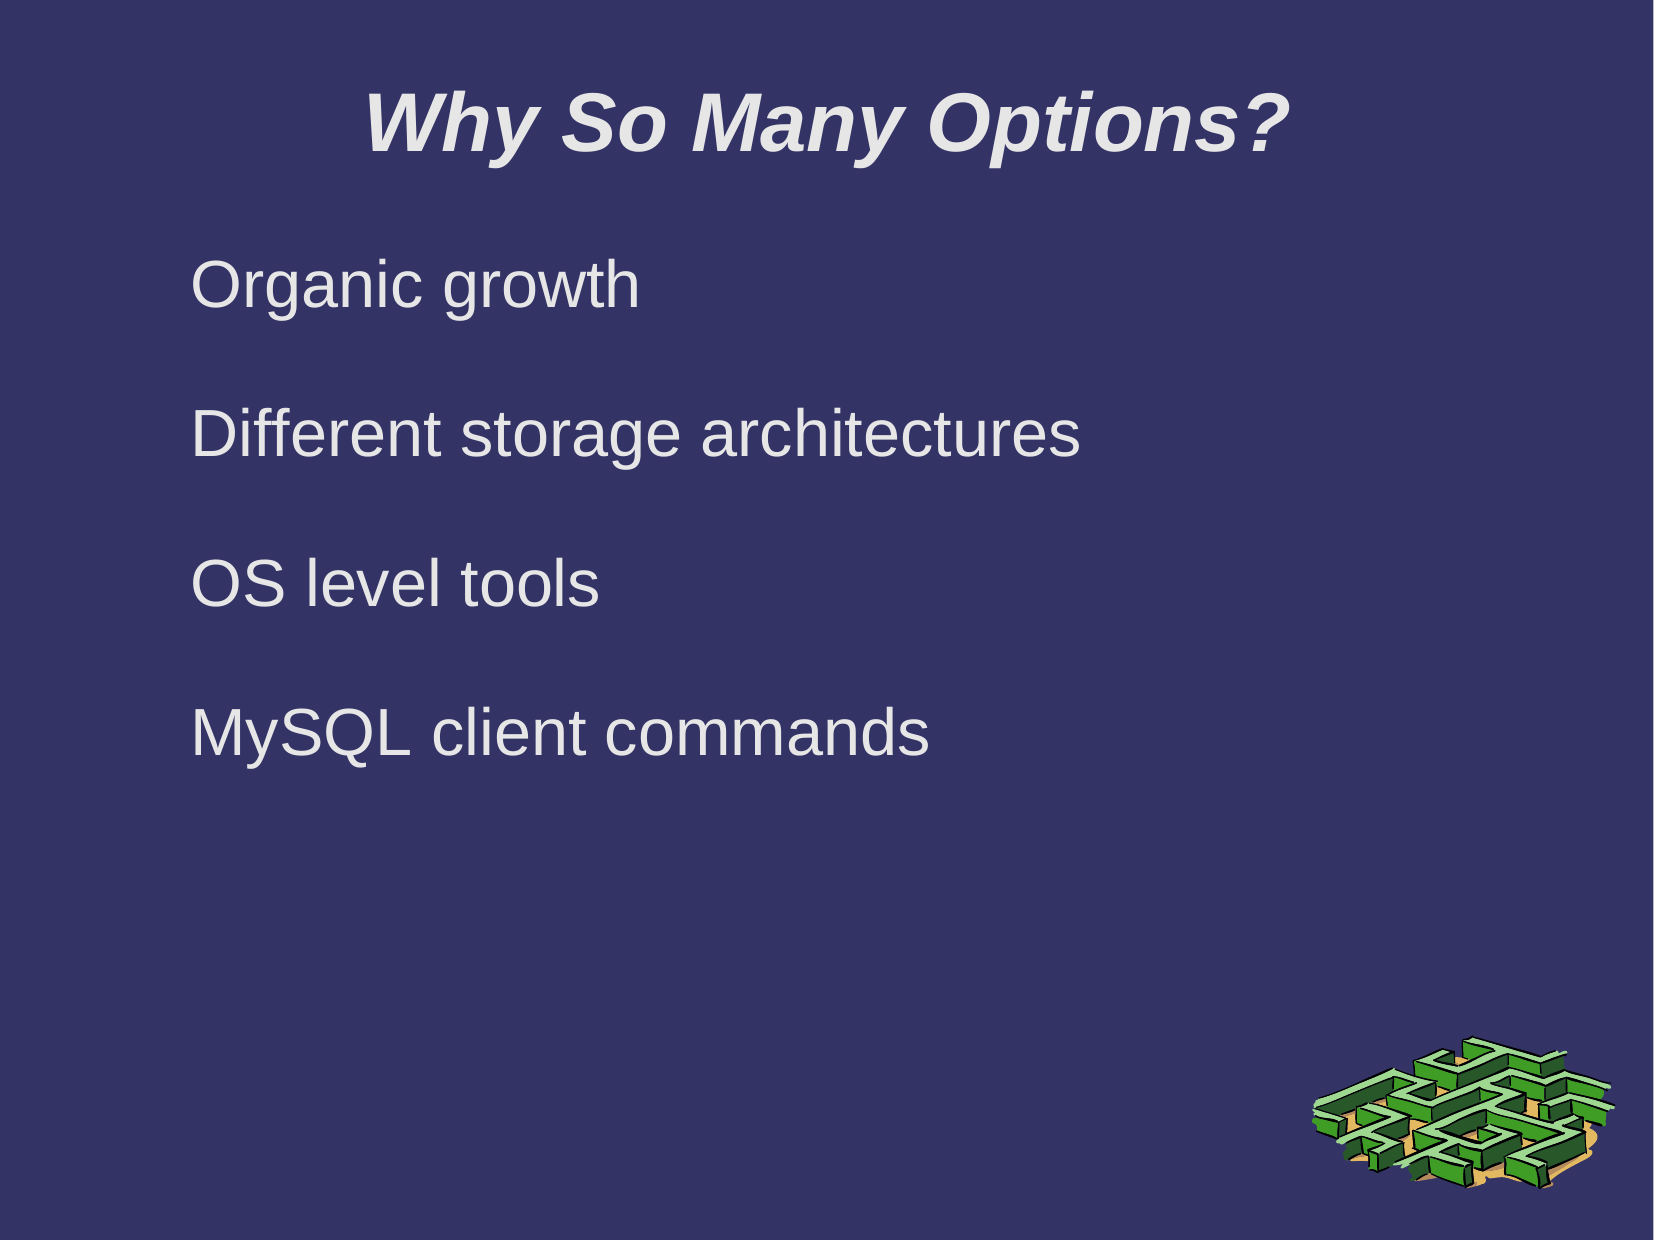

# Why So Many Options?
Organic growth
Different storage architectures
OS level tools
MySQL client commands